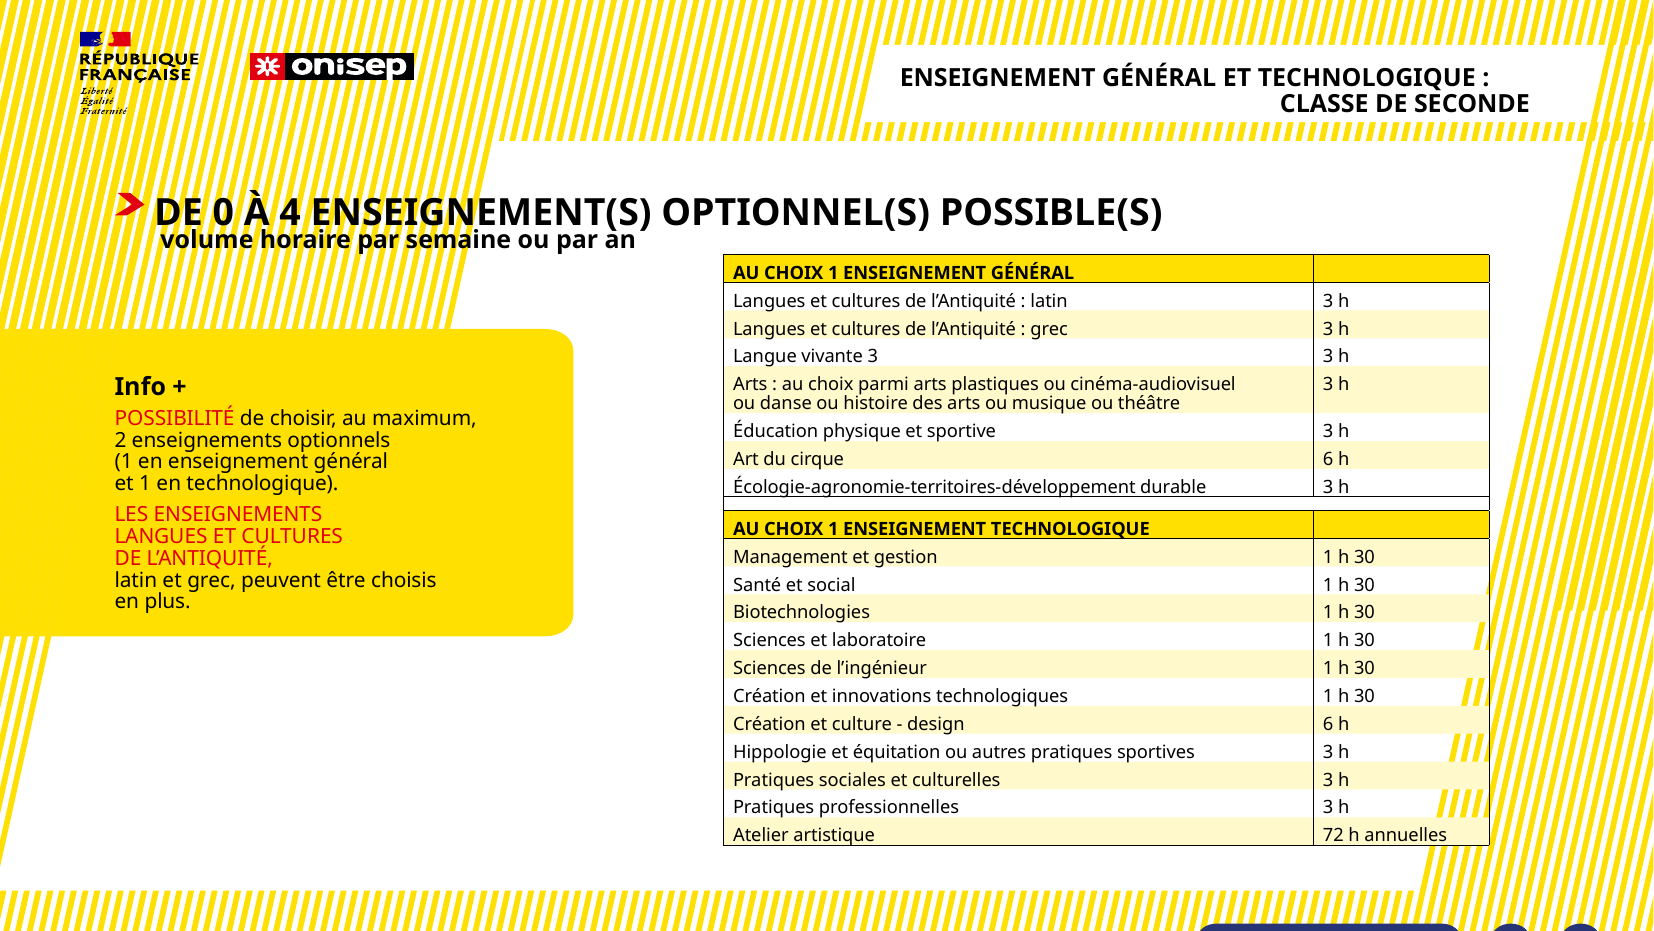

ENSEIGNEMENT GÉNÉRAL ET TECHNOLOGIQUE :
CLASSE DE SECONDE
 DE 0 À 4 ENSEIGNEMENT(S) OPTIONNEL(S) POSSIBLE(S)
volume horaire par semaine ou par an
AU CHOIX 1 ENSEIGNEMENT GÉNÉRAL
Langues et cultures de l’Antiquité : latin
3 h
Langues et cultures de l’Antiquité : grec
3 h
Langue vivante 3
3 h
Info +
Arts : au choix parmi arts plastiques ou cinéma-audiovisuel
3 h
ou danse ou histoire des arts ou musique ou théâtre
POSSIBILITÉ de choisir, au maximum,
Éducation physique et sportive
3 h
2 enseignements optionnels
Art du cirque
6 h
(1 en enseignement général
et 1 en technologique).
Écologie-agronomie-territoires-développement durable
3 h
LES ENSEIGNEMENTS
AU CHOIX 1 ENSEIGNEMENT TECHNOLOGIQUE
LANGUES ET CULTURES
DE L’ANTIQUITÉ,
Management et gestion
1 h 30
latin et grec, peuvent être choisis
Santé et social
1 h 30
en plus.
Biotechnologies
1 h 30
Sciences et laboratoire
1 h 30
Sciences de l’ingénieur
1 h 30
Création et innovations technologiques
1 h 30
Création et culture - design
6 h
Hippologie et équitation ou autres pratiques sportives
3 h
Pratiques sociales et culturelles
3 h
Pratiques professionnelles
3 h
Atelier artistique
72 h annuelles
RETOUR ACCUEIL